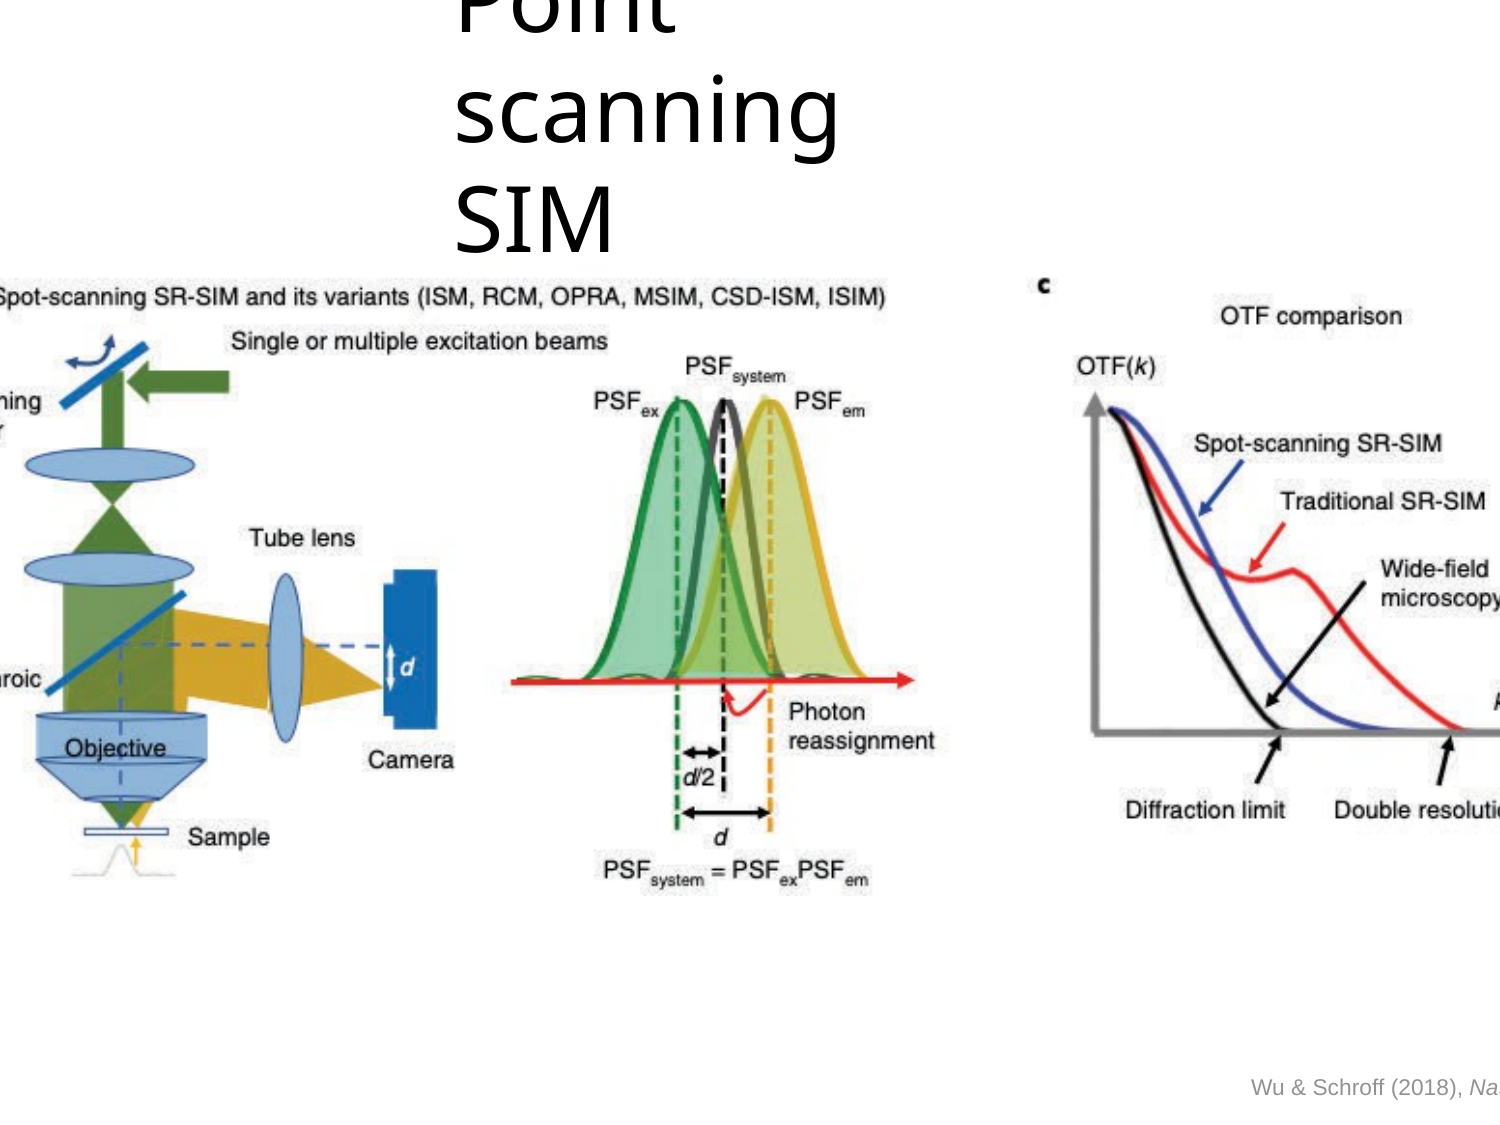

# Point scanning SIM
Wu & Schroff (2018), Nat Methods